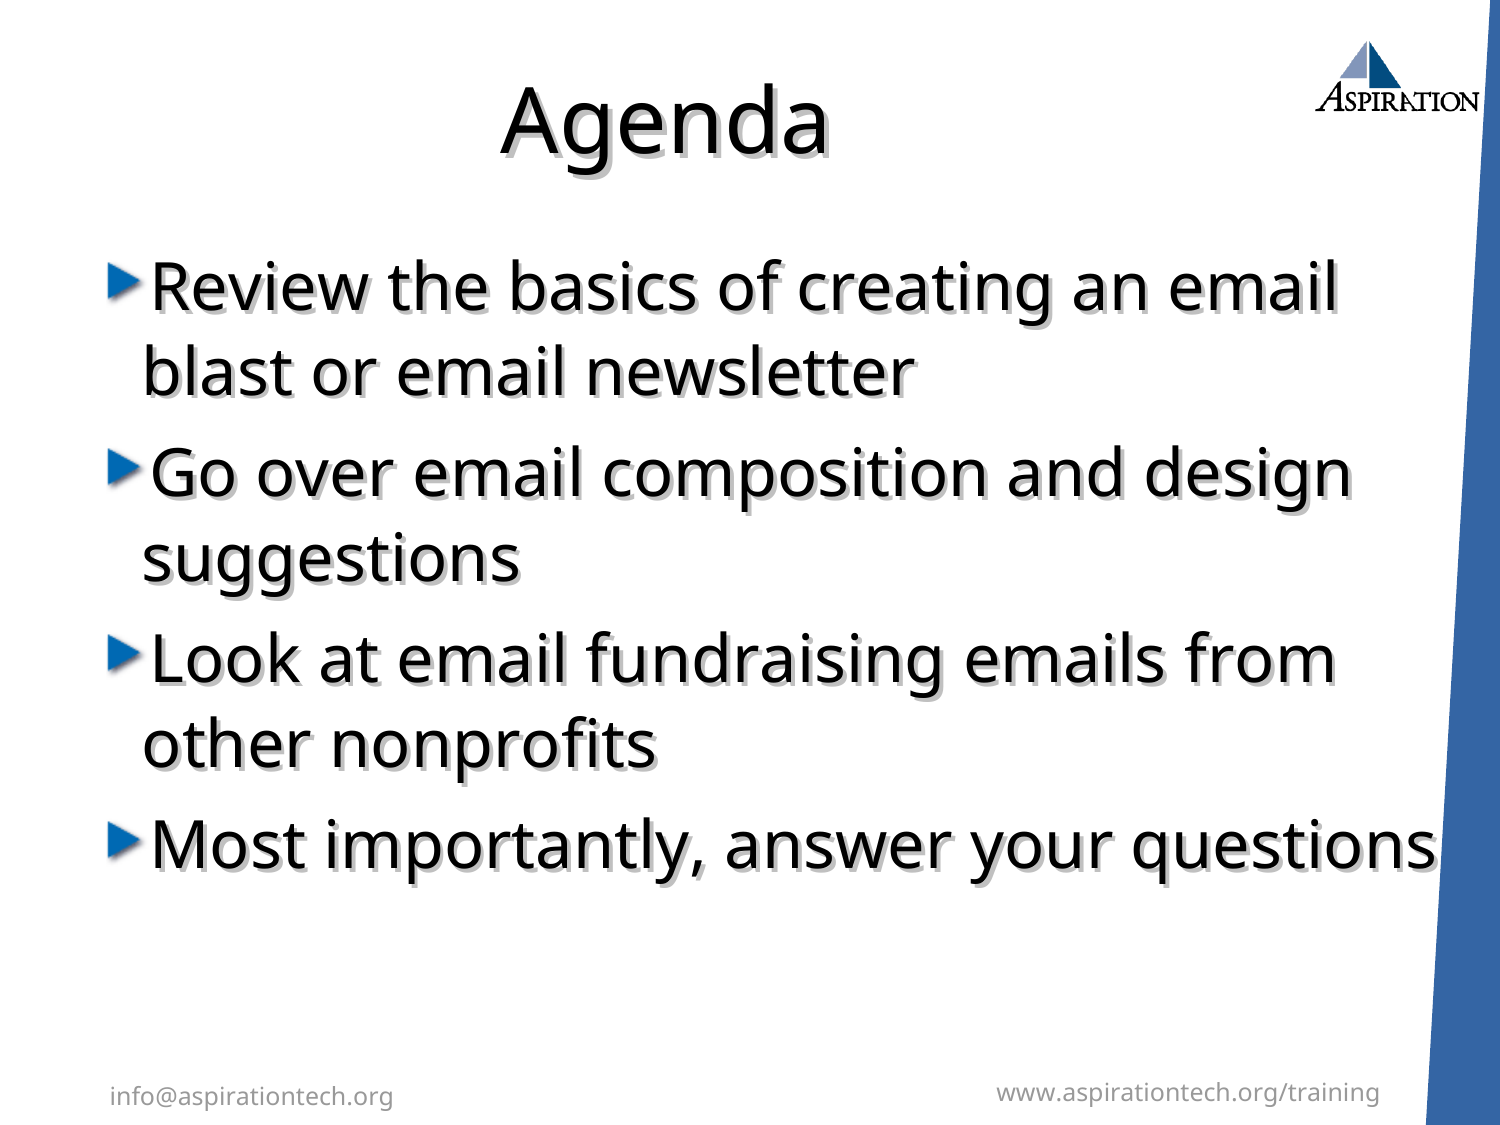

# Agenda
Review the basics of creating an email blast or email newsletter
Go over email composition and design suggestions
Look at email fundraising emails from other nonprofits
Most importantly, answer your questions